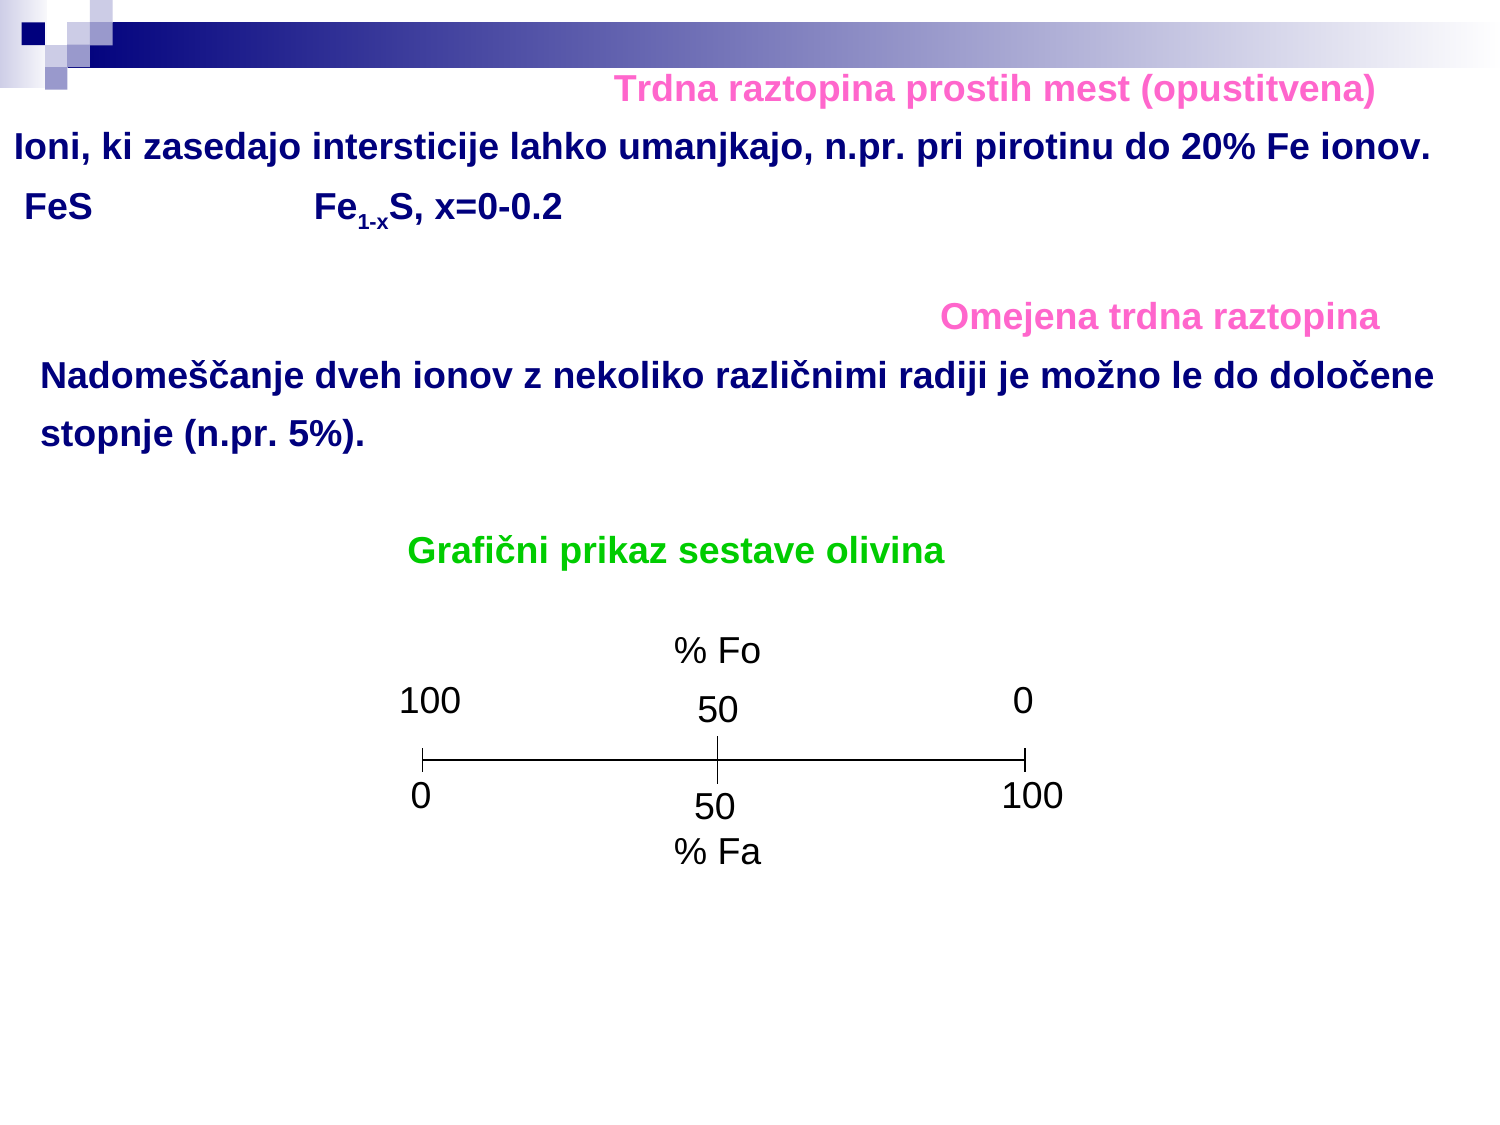

Trdna raztopina prostih mest (opustitvena)
Ioni, ki zasedajo intersticije lahko umanjkajo, n.pr. pri pirotinu do 20% Fe ionov.
 FeS		Fe1-xS, x=0-0.2
						Omejena trdna raztopina
Nadomeščanje dveh ionov z nekoliko različnimi radiji je možno le do določene
stopnje (n.pr. 5%).
Grafični prikaz sestave olivina
% Fo
100
0
50
0
100
50
% Fa